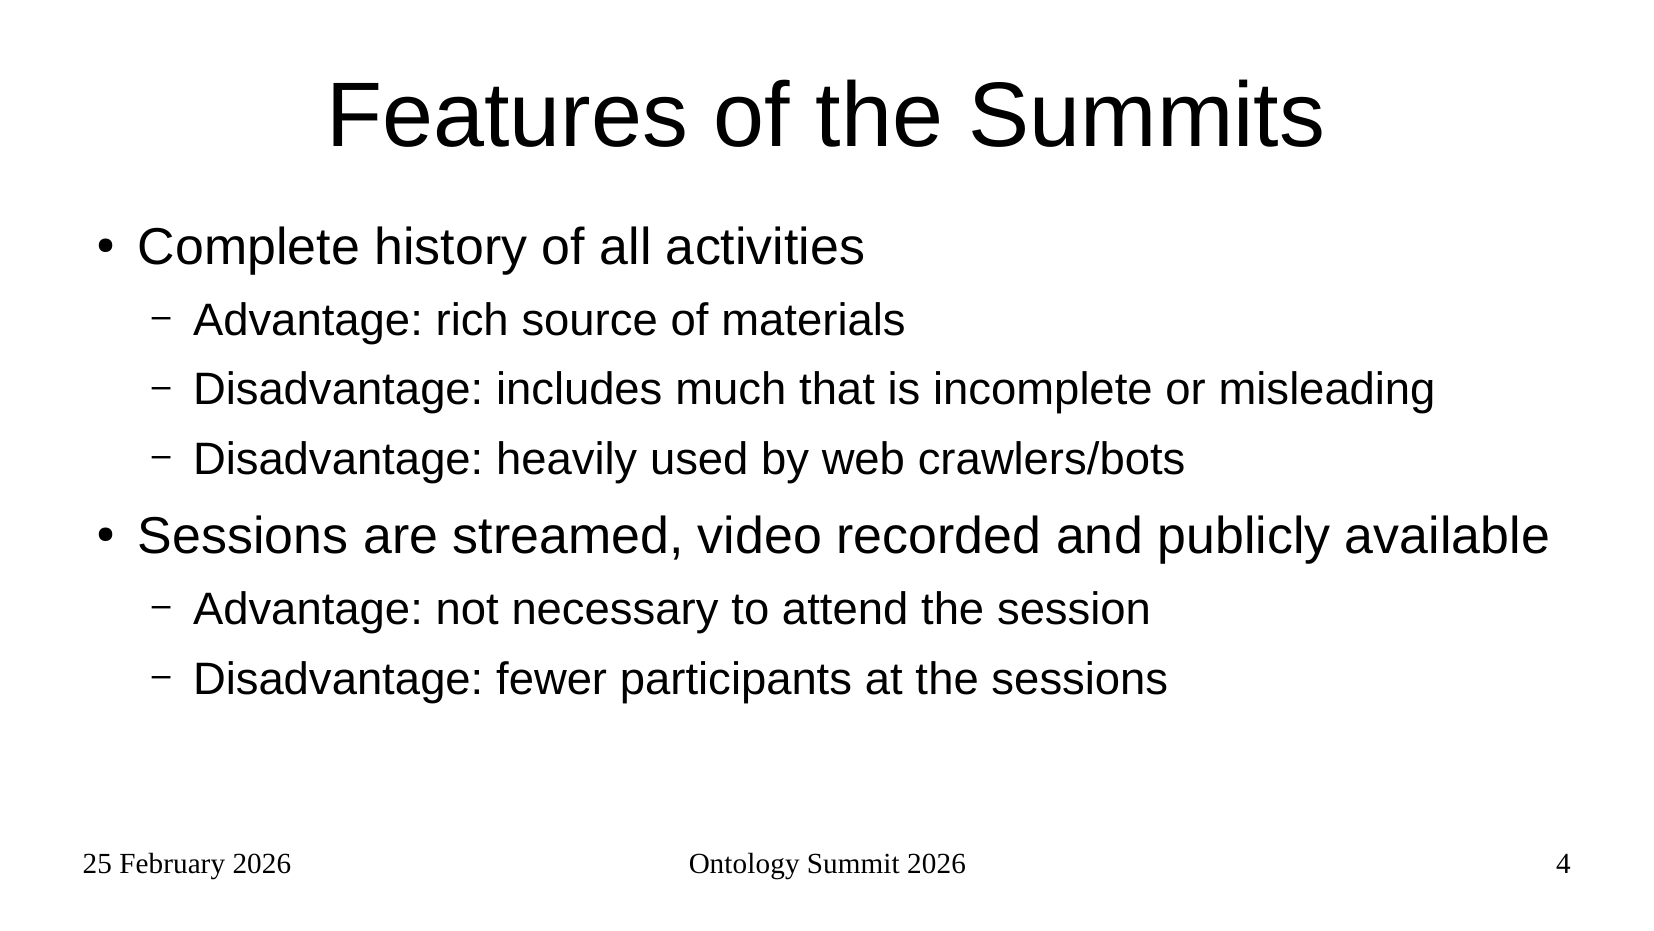

# Features of the Summits
Complete history of all activities
Advantage: rich source of materials
Disadvantage: includes much that is incomplete or misleading
Disadvantage: heavily used by web crawlers/bots
Sessions are streamed, video recorded and publicly available
Advantage: not necessary to attend the session
Disadvantage: fewer participants at the sessions
25 February 2026
Ontology Summit 2026
4